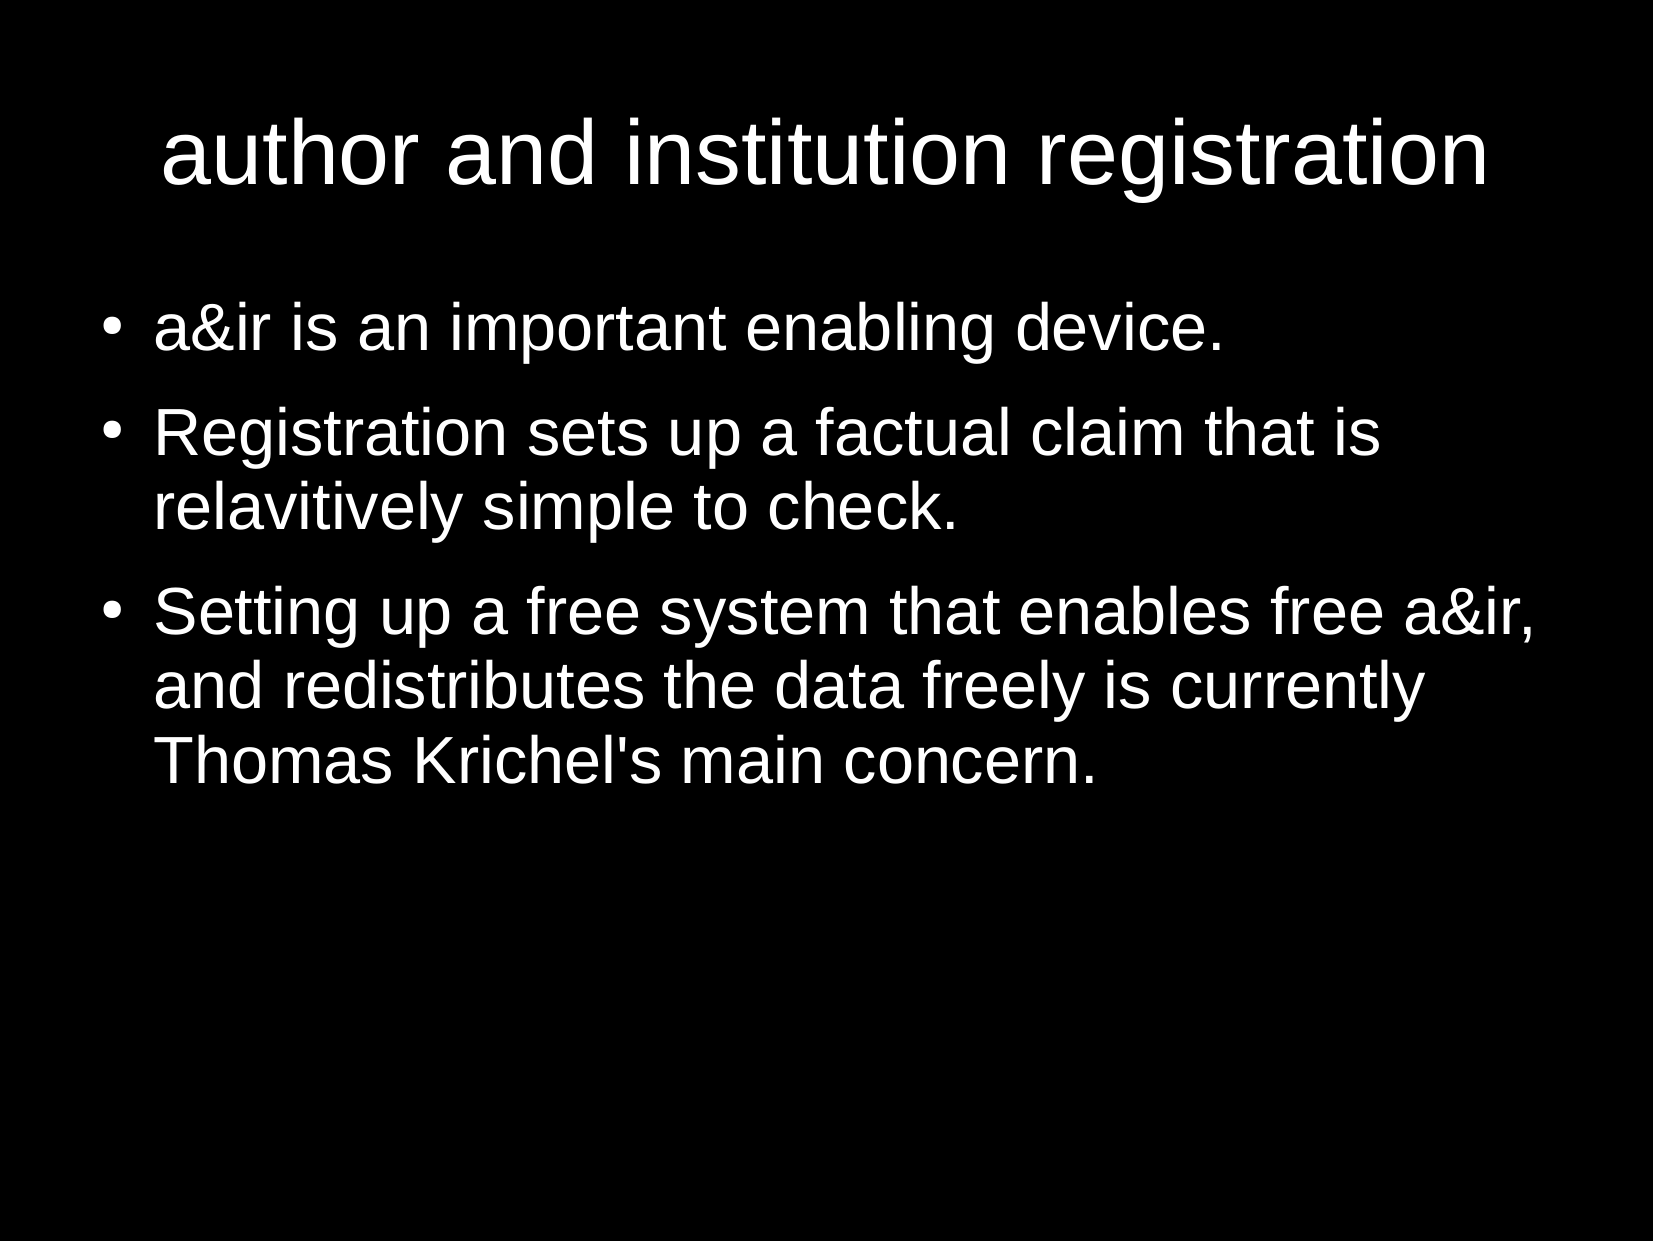

# author and institution registration
a&ir is an important enabling device.
Registration sets up a factual claim that is relavitively simple to check.
Setting up a free system that enables free a&ir, and redistributes the data freely is currently Thomas Krichel's main concern.